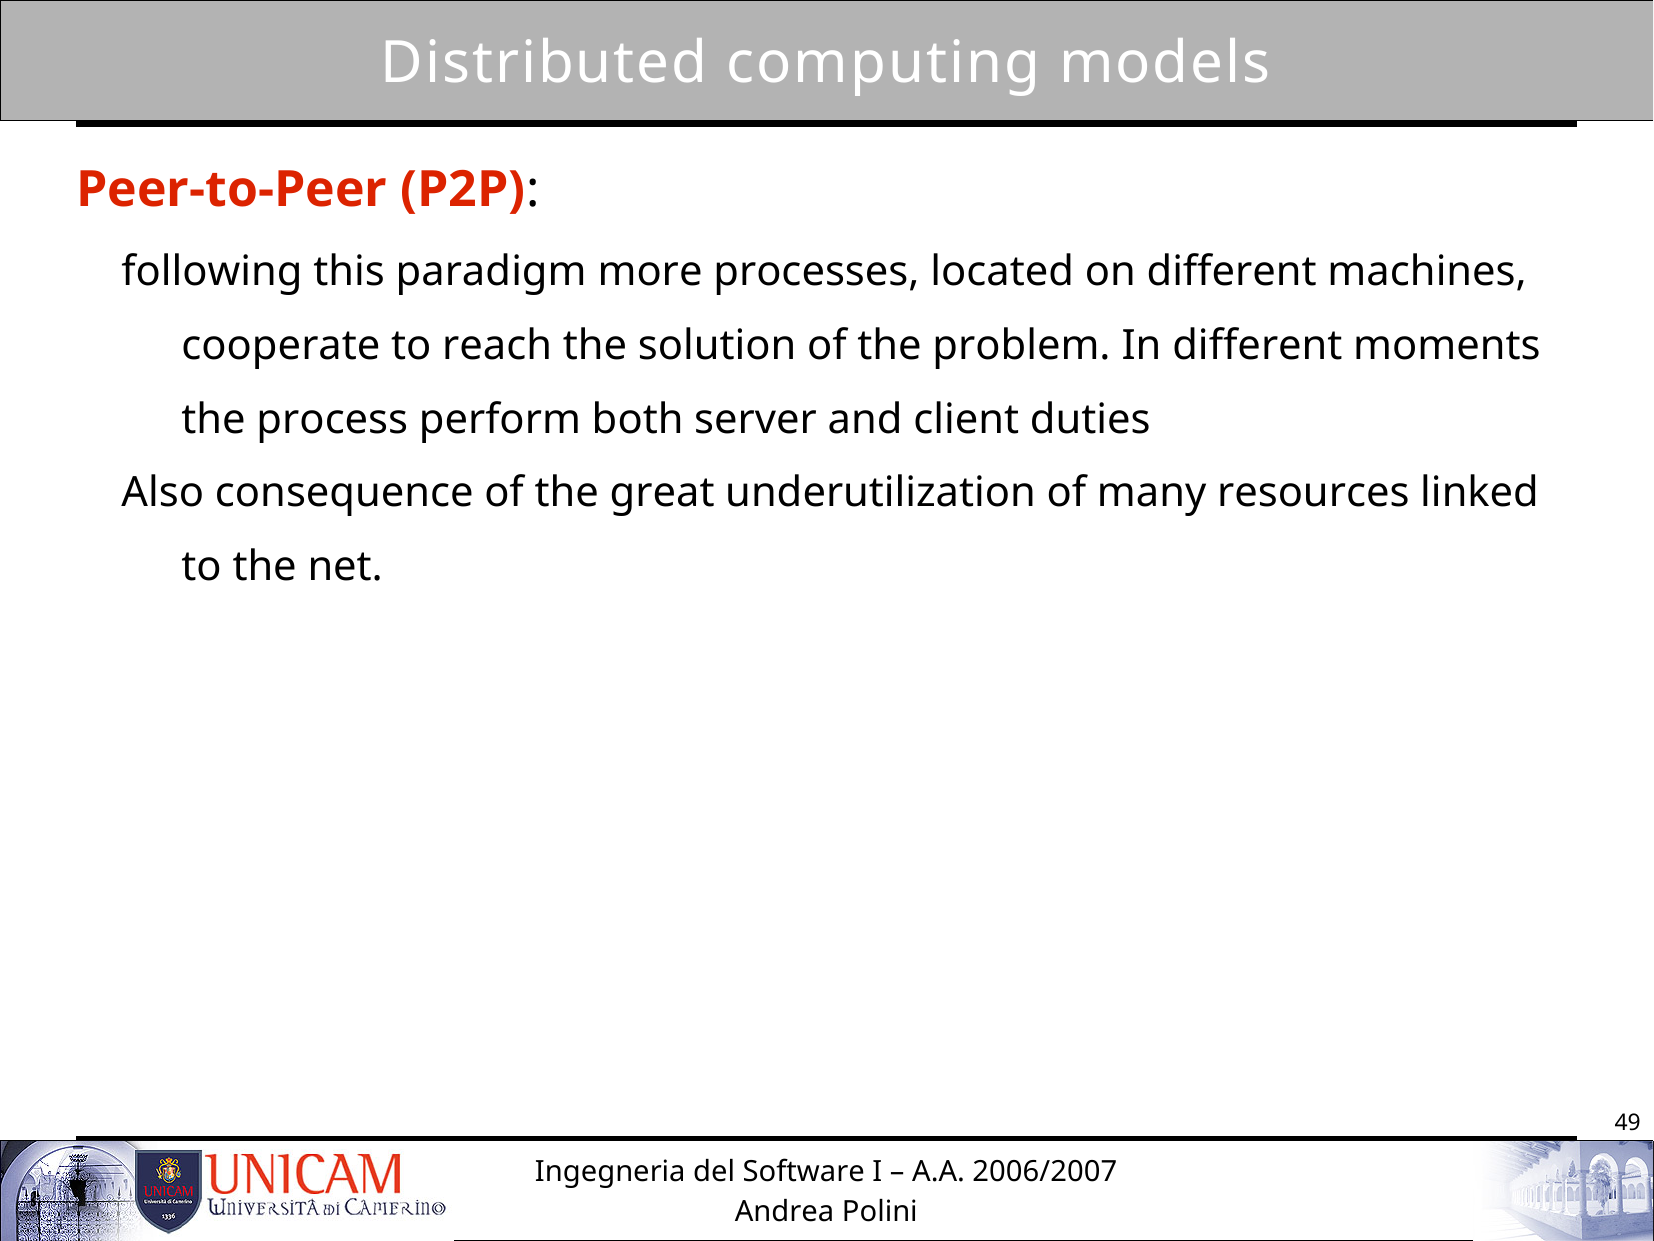

# Distributed computing models
Peer-to-Peer (P2P):
following this paradigm more processes, located on different machines, cooperate to reach the solution of the problem. In different moments the process perform both server and client duties
Also consequence of the great underutilization of many resources linked to the net.
49